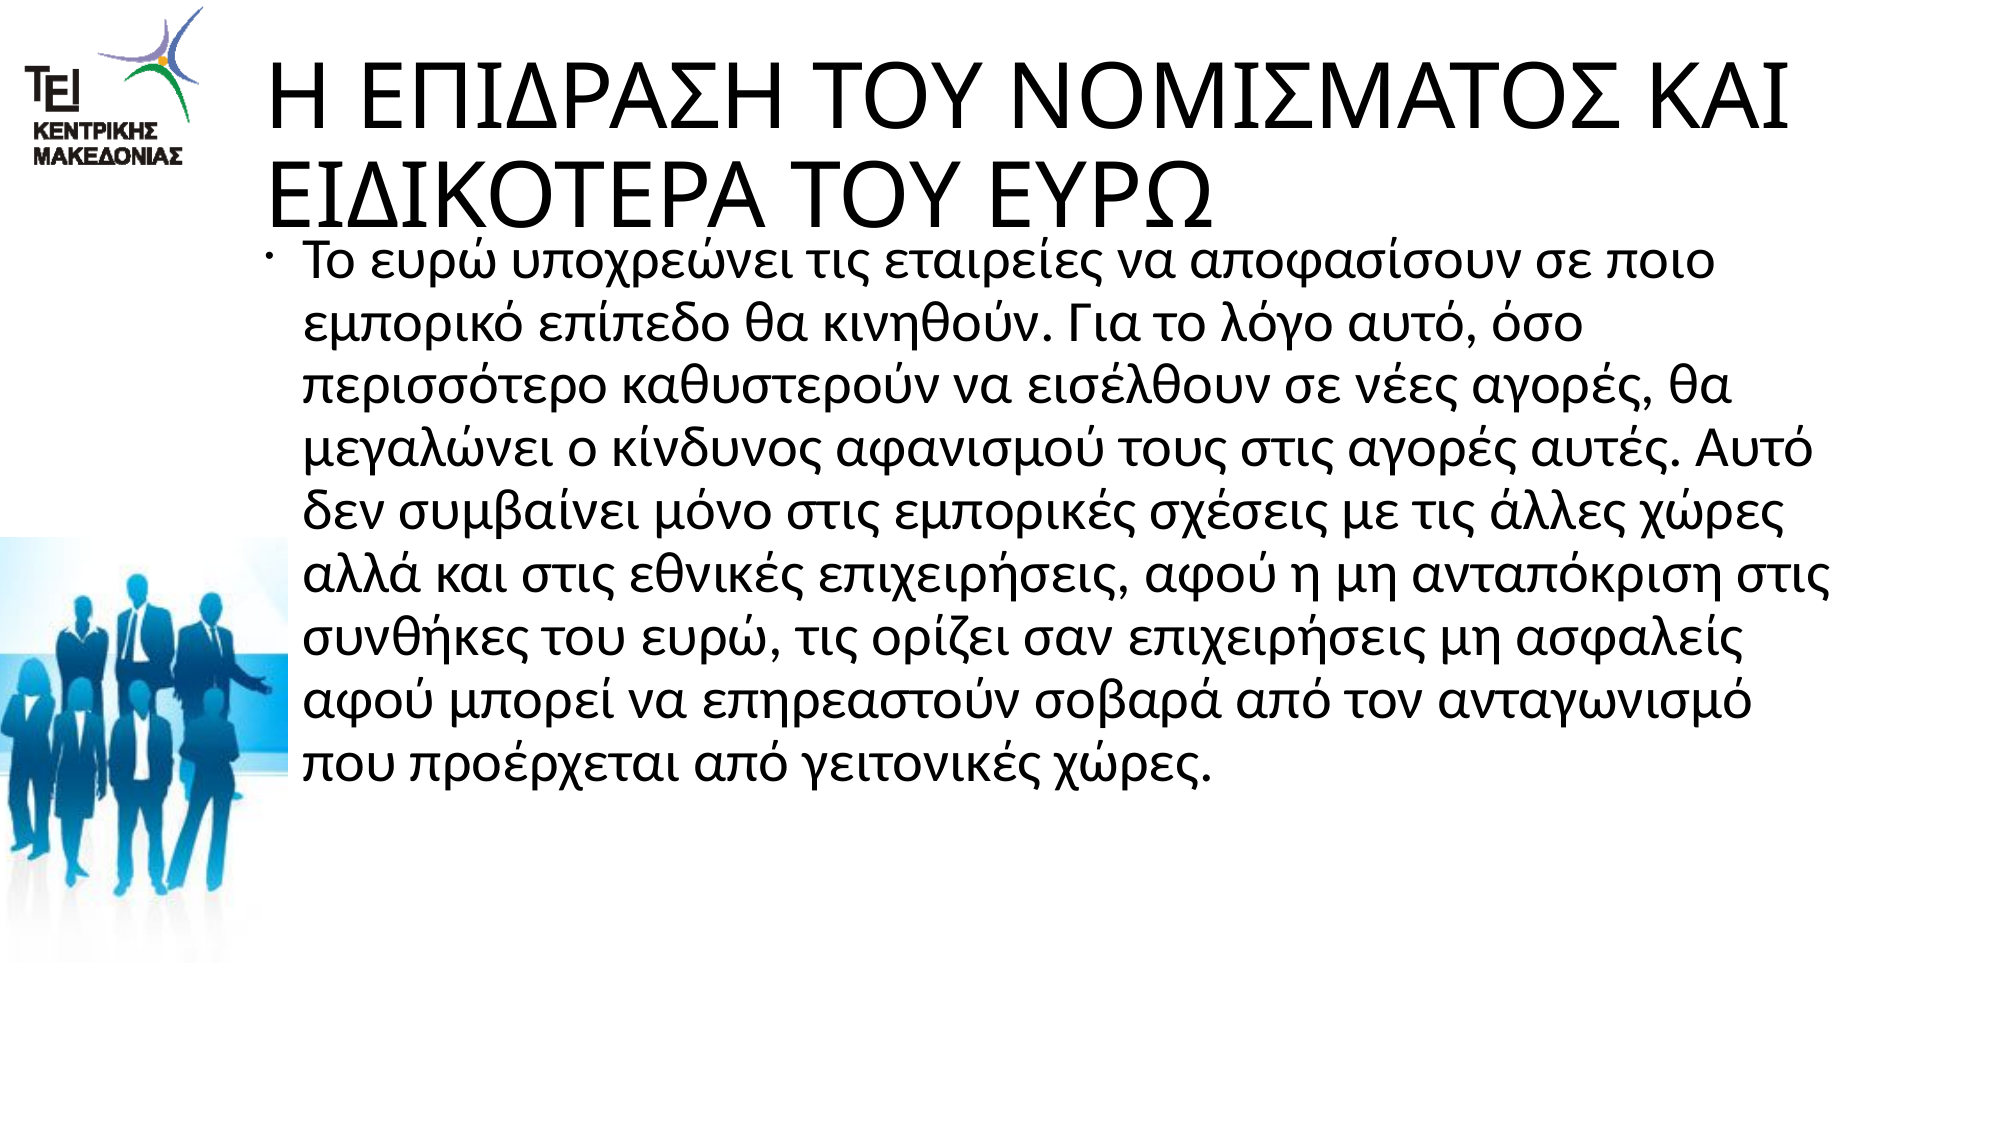

# Η ΕΠΙΔΡΑΣΗ ΤΟΥ ΝΟΜΙΣΜΑΤΟΣ ΚΑΙ ΕΙΔΙΚΟΤΕΡΑ ΤΟΥ ΕΥΡΩ
Το ευρώ υποχρεώνει τις εταιρείες να αποφασίσουν σε ποιο εμπορικό επίπεδο θα κινηθούν. Για το λόγο αυτό, όσο περισσότερο καθυστερούν να εισέλθουν σε νέες αγορές, θα μεγαλώνει ο κίνδυνος αφανισμού τους στις αγορές αυτές. Αυτό δεν συμβαίνει μόνο στις εμπορικές σχέσεις με τις άλλες χώρες αλλά και στις εθνικές επιχειρήσεις, αφού η μη ανταπόκριση στις συνθήκες του ευρώ, τις ορίζει σαν επιχειρήσεις μη ασφαλείς αφού μπορεί να επηρεαστούν σοβαρά από τον ανταγωνισμό που προέρχεται από γειτονικές χώρες.